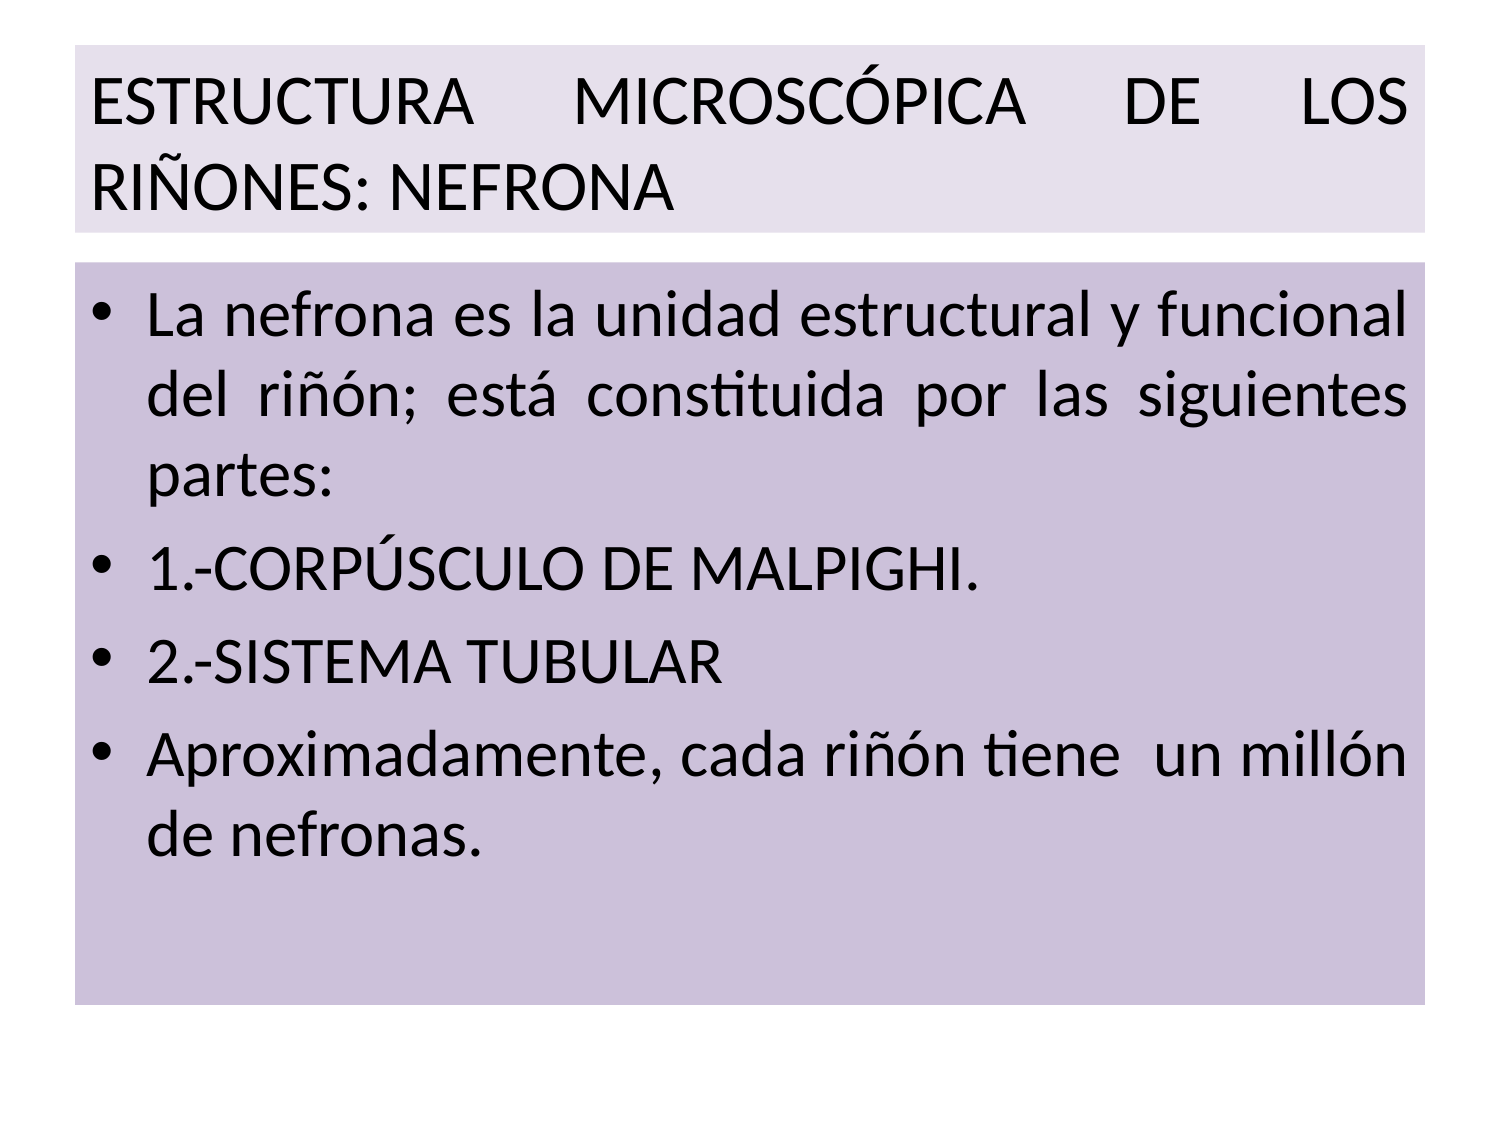

# ESTRUCTURA MICROSCÓPICA DE LOS RIÑONES: NEFRONA
La nefrona es la unidad estructural y funcional del riñón; está constituida por las siguientes partes:
1.-CORPÚSCULO DE MALPIGHI.
2.-SISTEMA TUBULAR
Aproximadamente, cada riñón tiene un millón de nefronas.